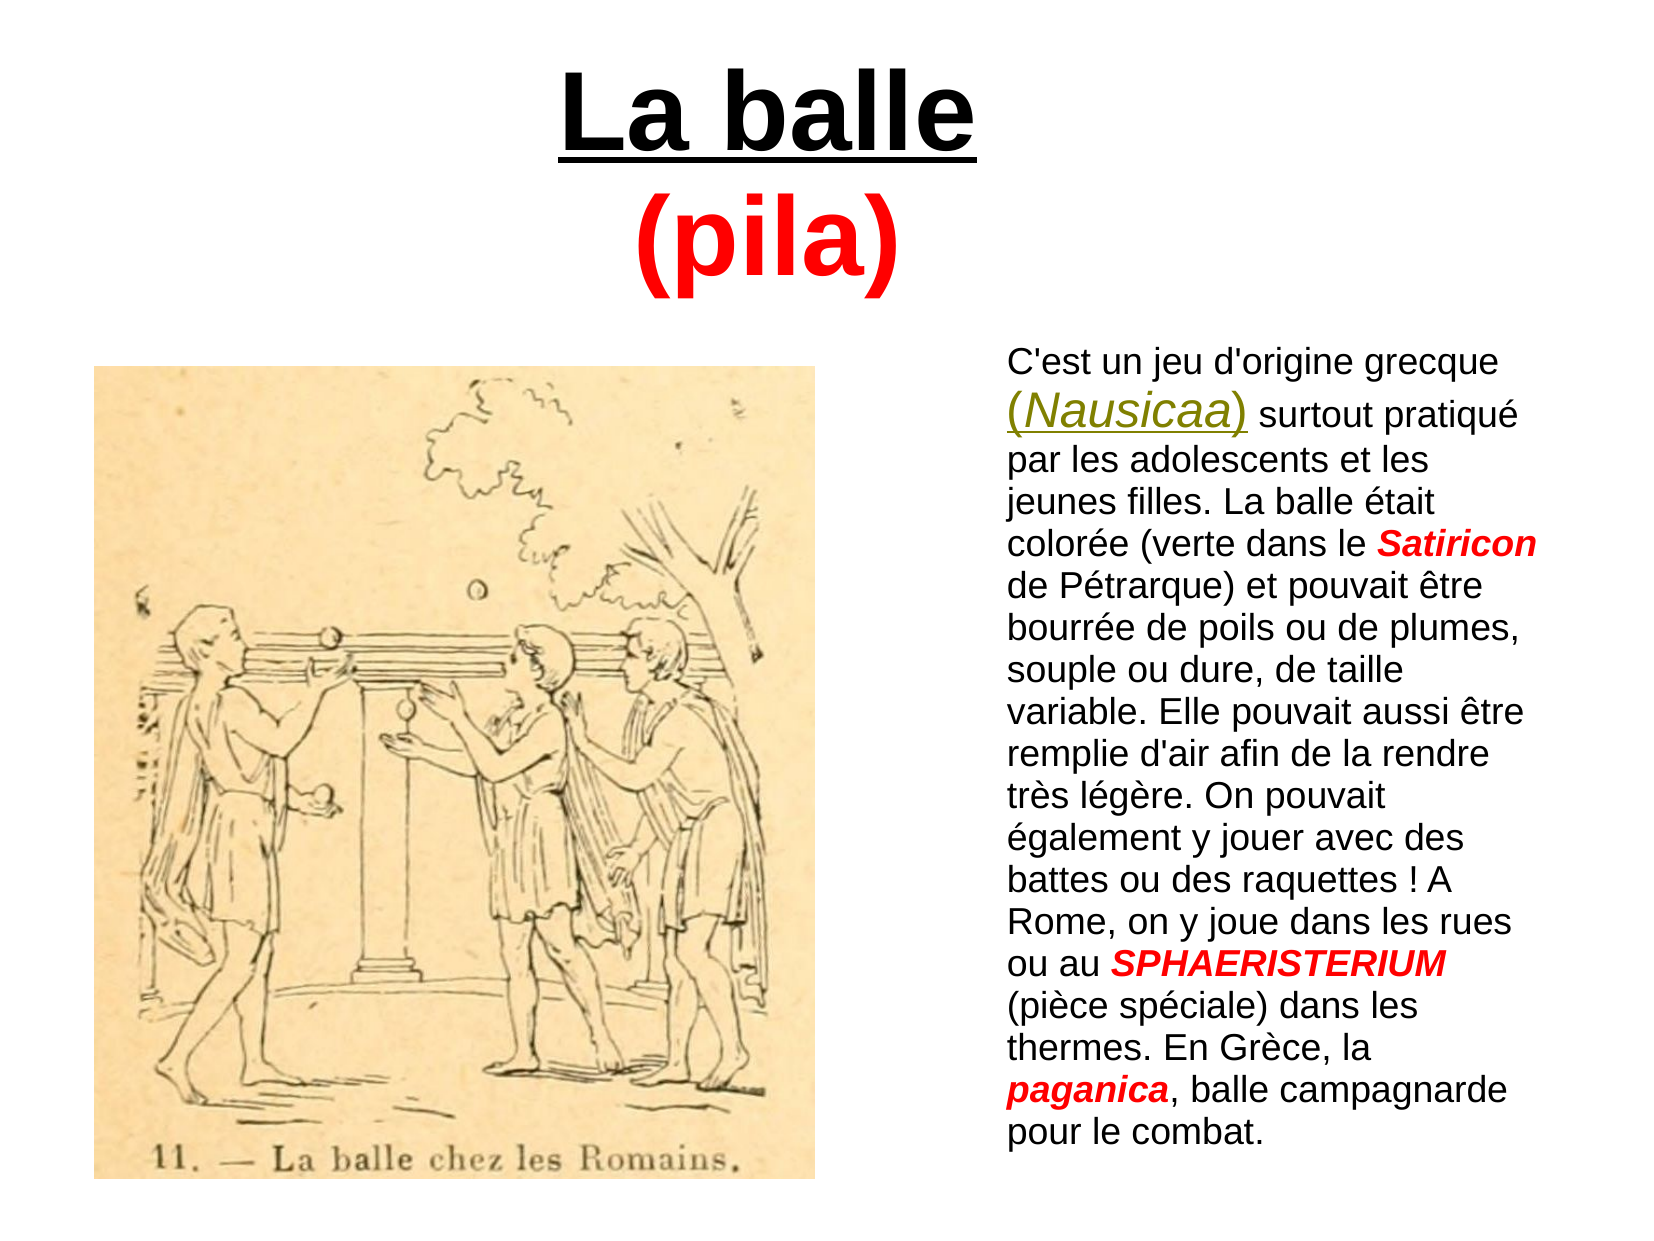

La balle
(pila)
C'est un jeu d'origine grecque (Nausicaa) surtout pratiqué par les adolescents et les jeunes filles. La balle était colorée (verte dans le Satiricon de Pétrarque) et pouvait être bourrée de poils ou de plumes, souple ou dure, de taille variable. Elle pouvait aussi être remplie d'air afin de la rendre très légère. On pouvait également y jouer avec des battes ou des raquettes ! A Rome, on y joue dans les rues ou au SPHAERISTERIUM (pièce spéciale) dans les thermes. En Grèce, la paganica, balle campagnarde pour le combat.